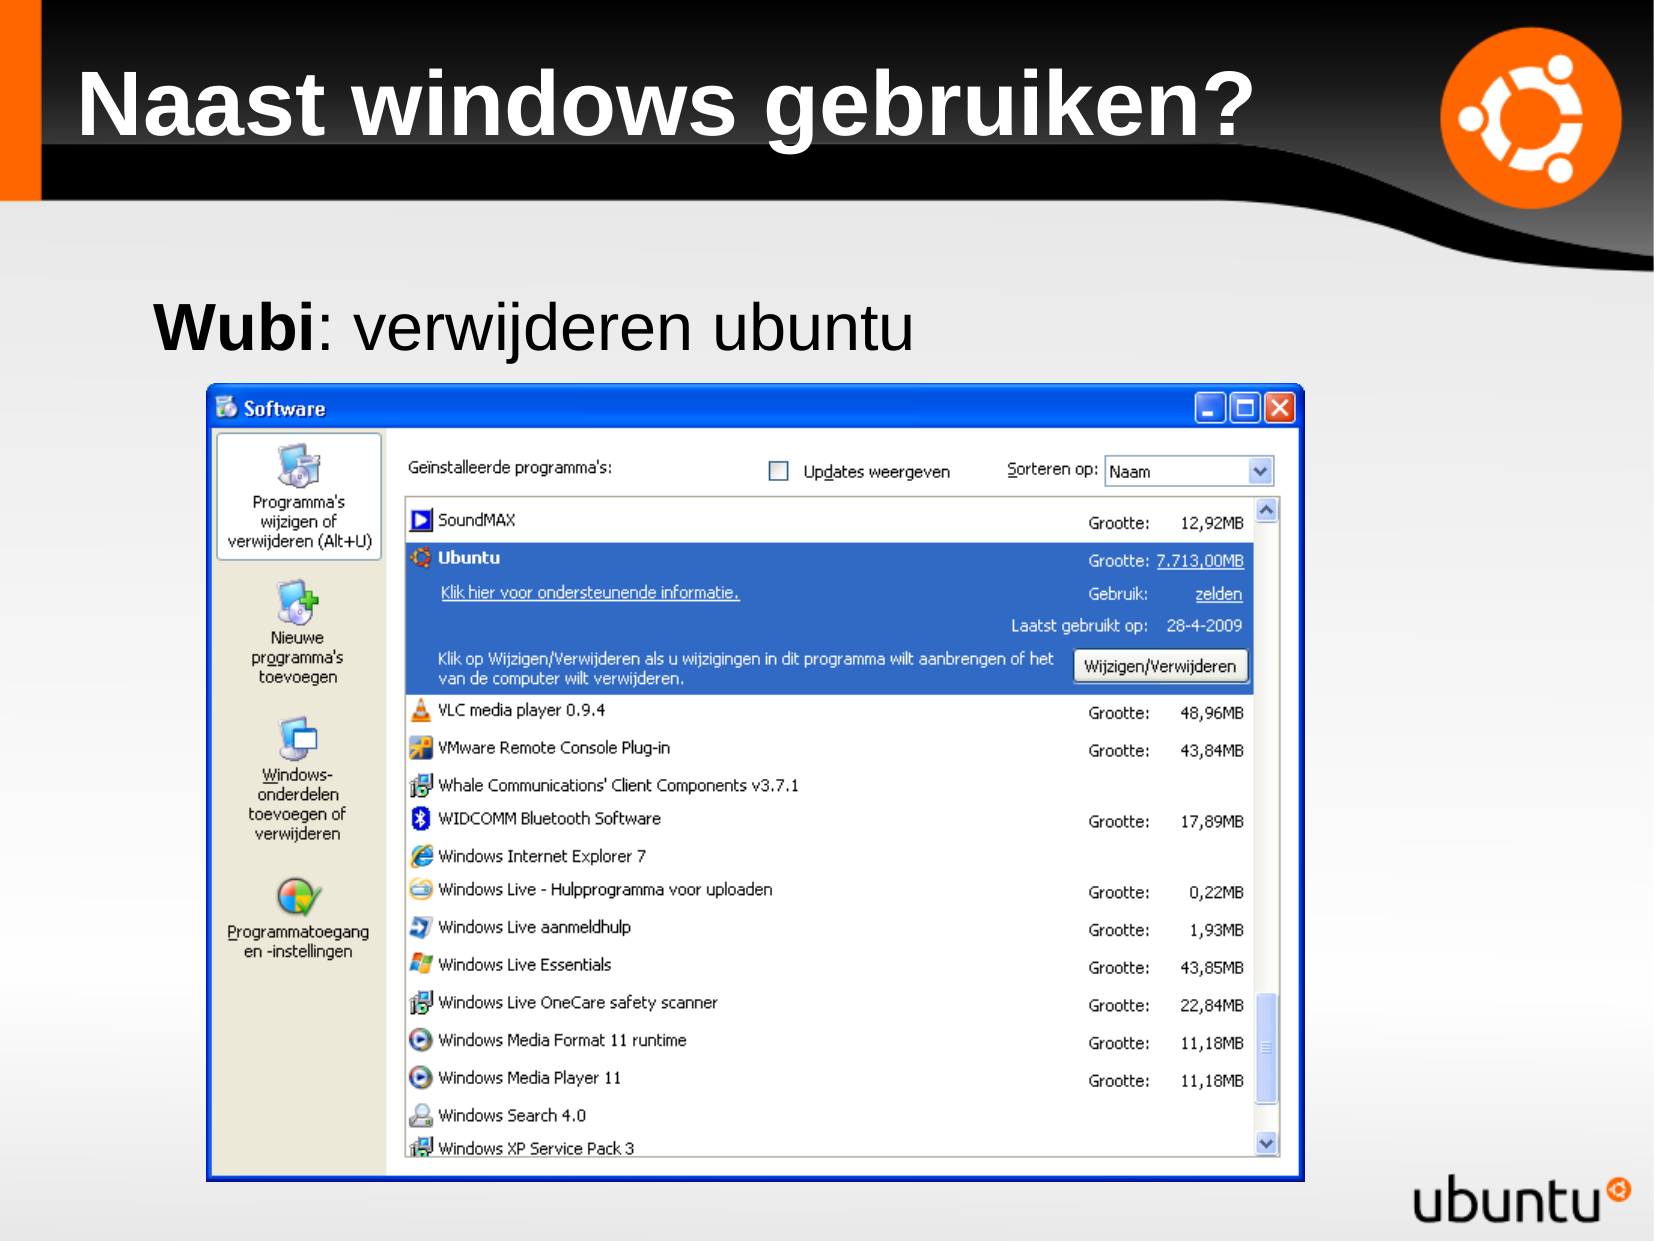

# Naast windows gebruiken?
Wubi: verwijderen ubuntu